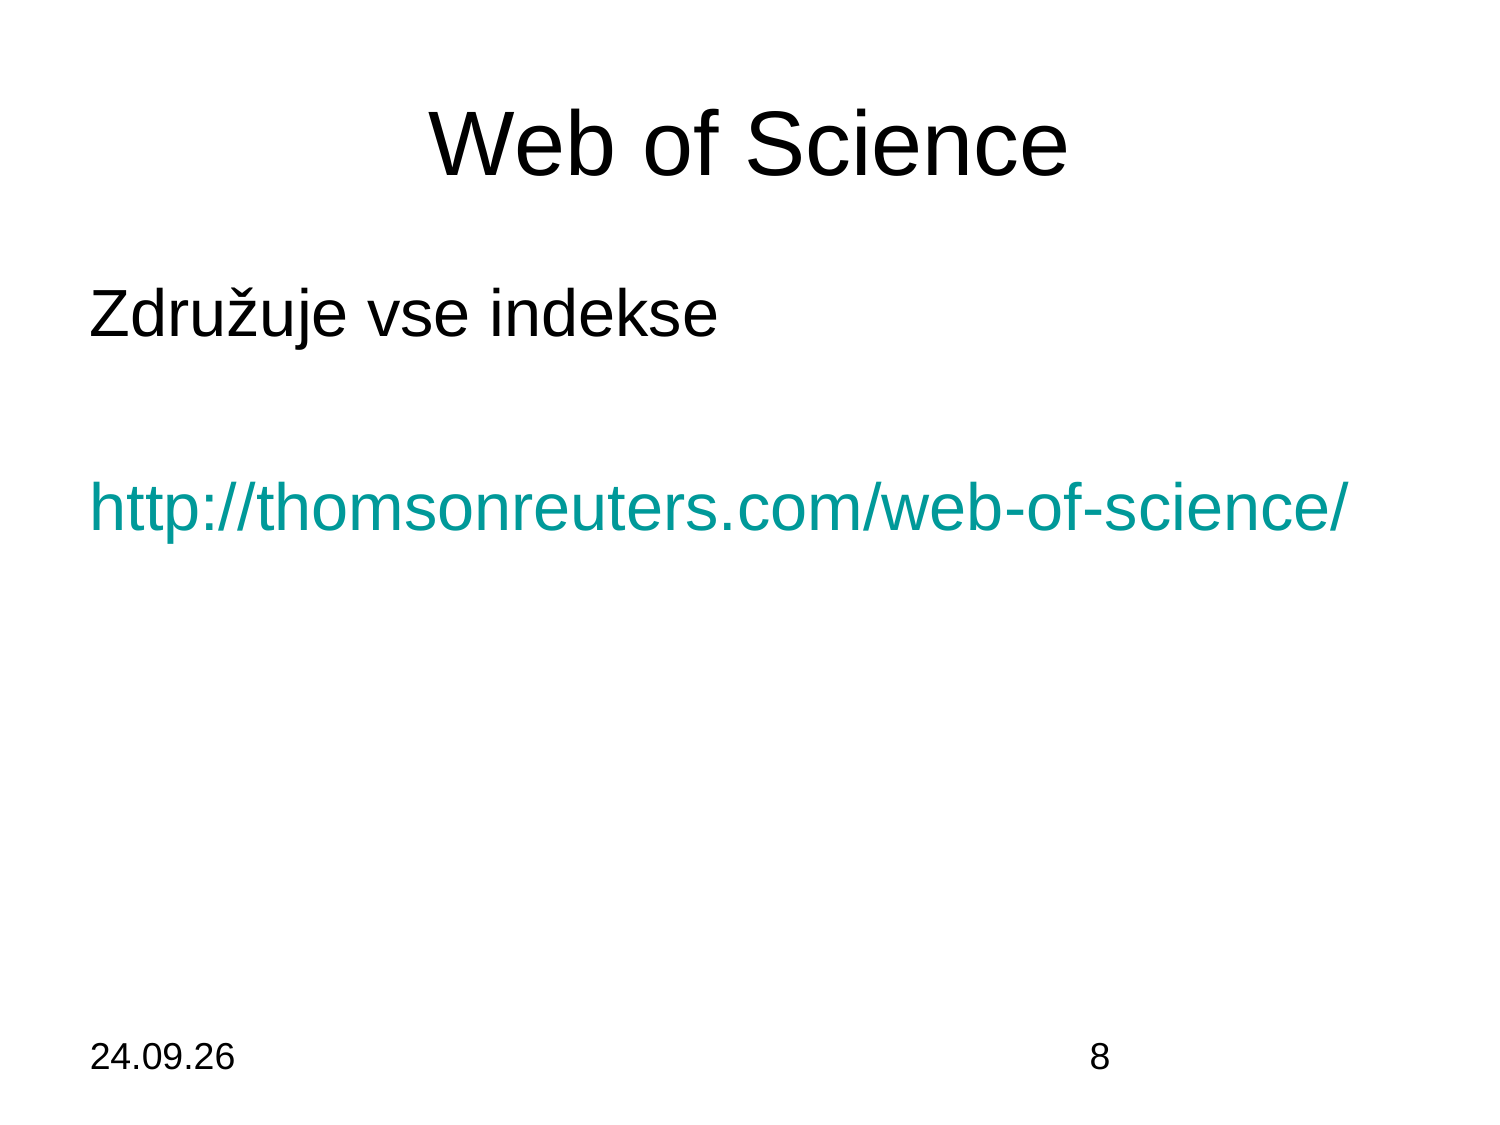

# Web of Science
Združuje vse indekse
http://thomsonreuters.com/web-of-science/
8